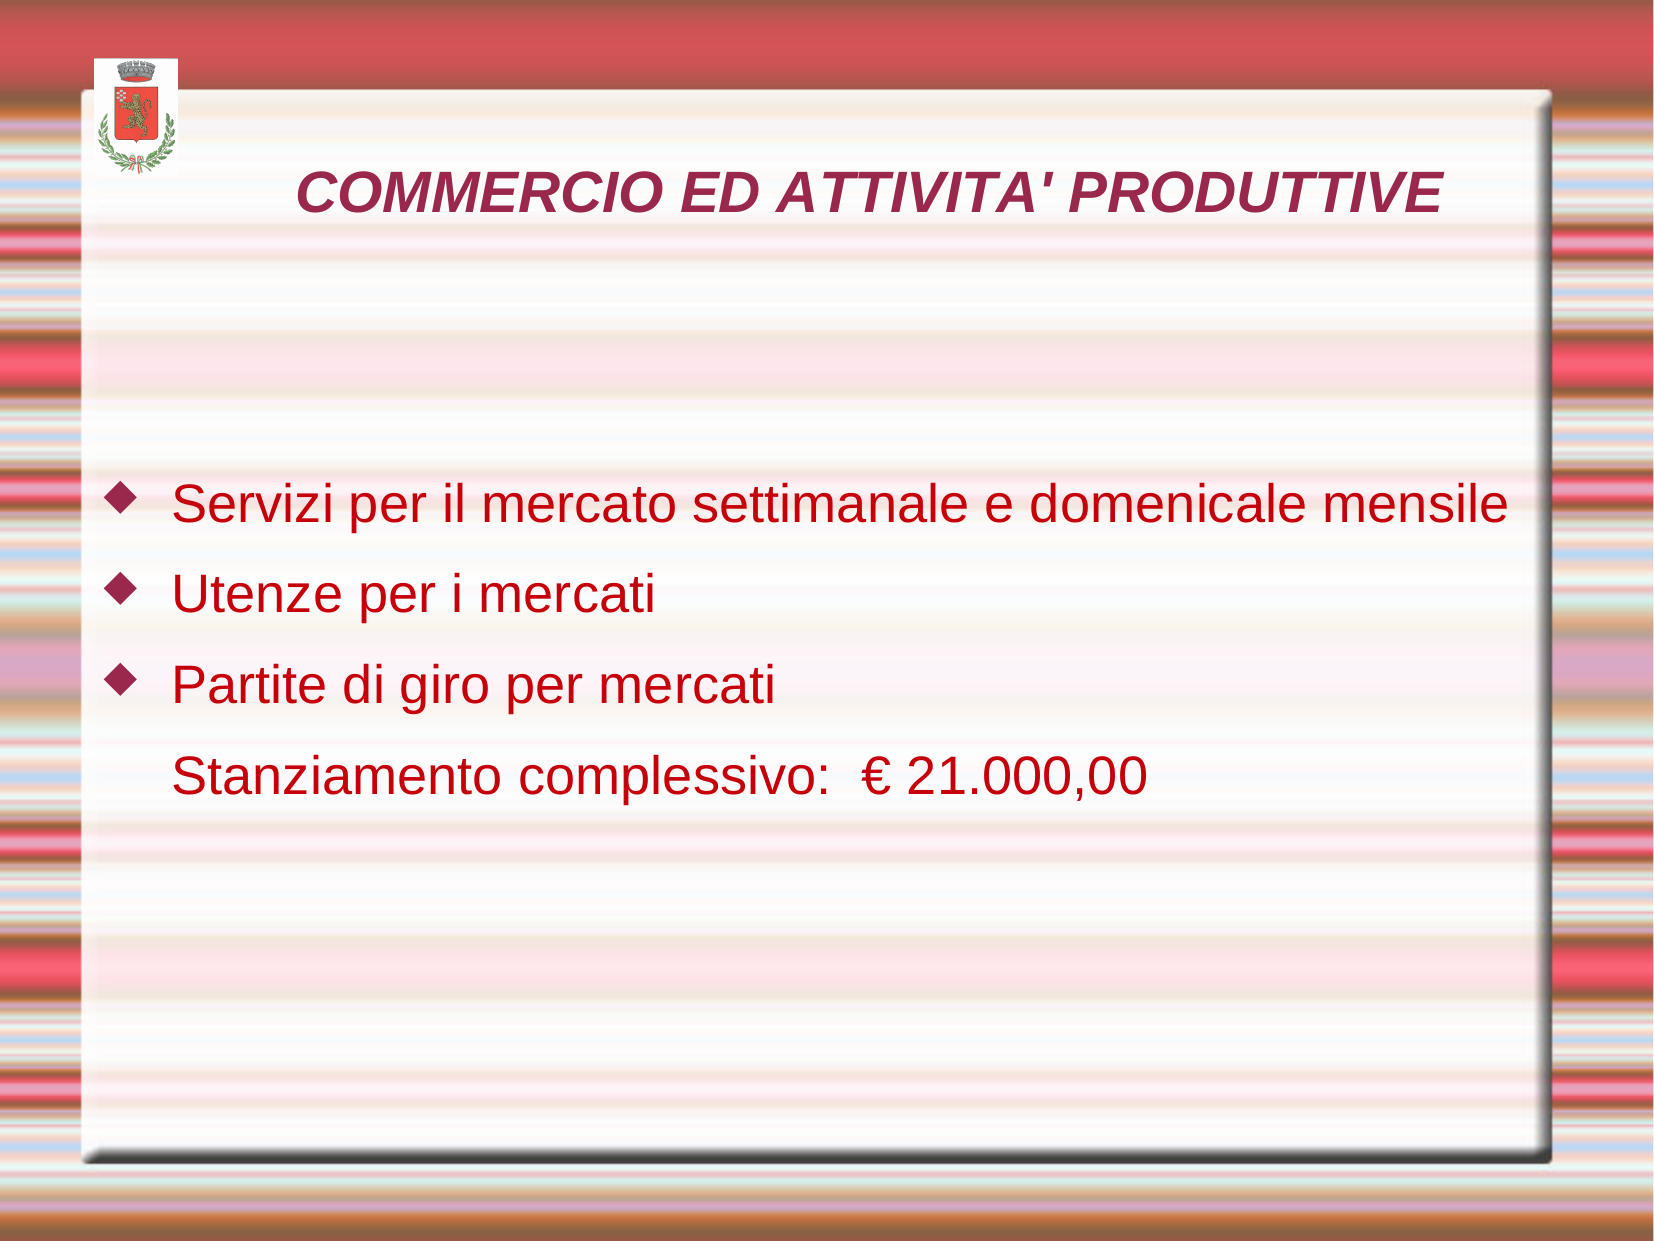

# COMMERCIO ED ATTIVITA' PRODUTTIVE
Servizi per il mercato settimanale e domenicale mensile
Utenze per i mercati
Partite di giro per mercati
Stanziamento complessivo: € 21.000,00